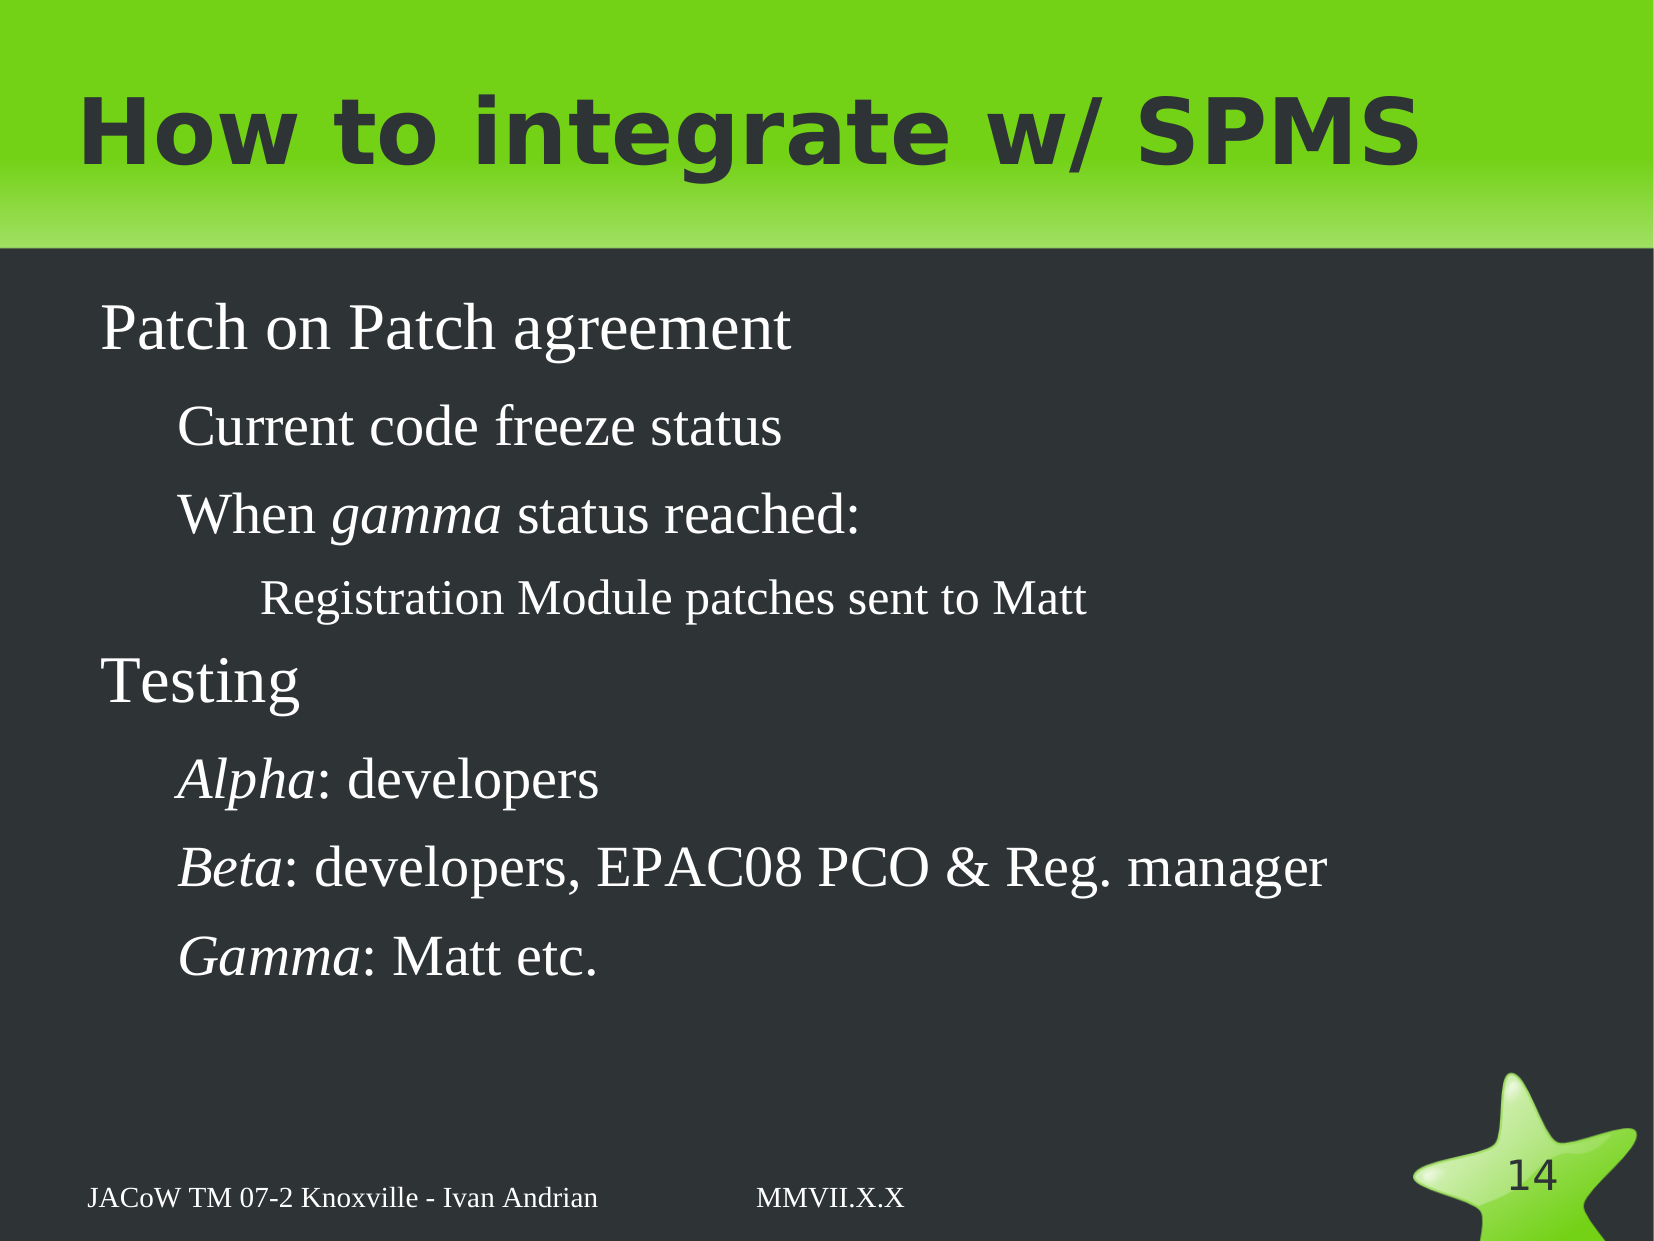

# How to integrate w/ SPMS
Patch on Patch agreement
Current code freeze status
When gamma status reached:
Registration Module patches sent to Matt
Testing
Alpha: developers
Beta: developers, EPAC08 PCO & Reg. manager
Gamma: Matt etc.
14
MMVII.X.X
JACoW TM 07-2 Knoxville - Ivan Andrian